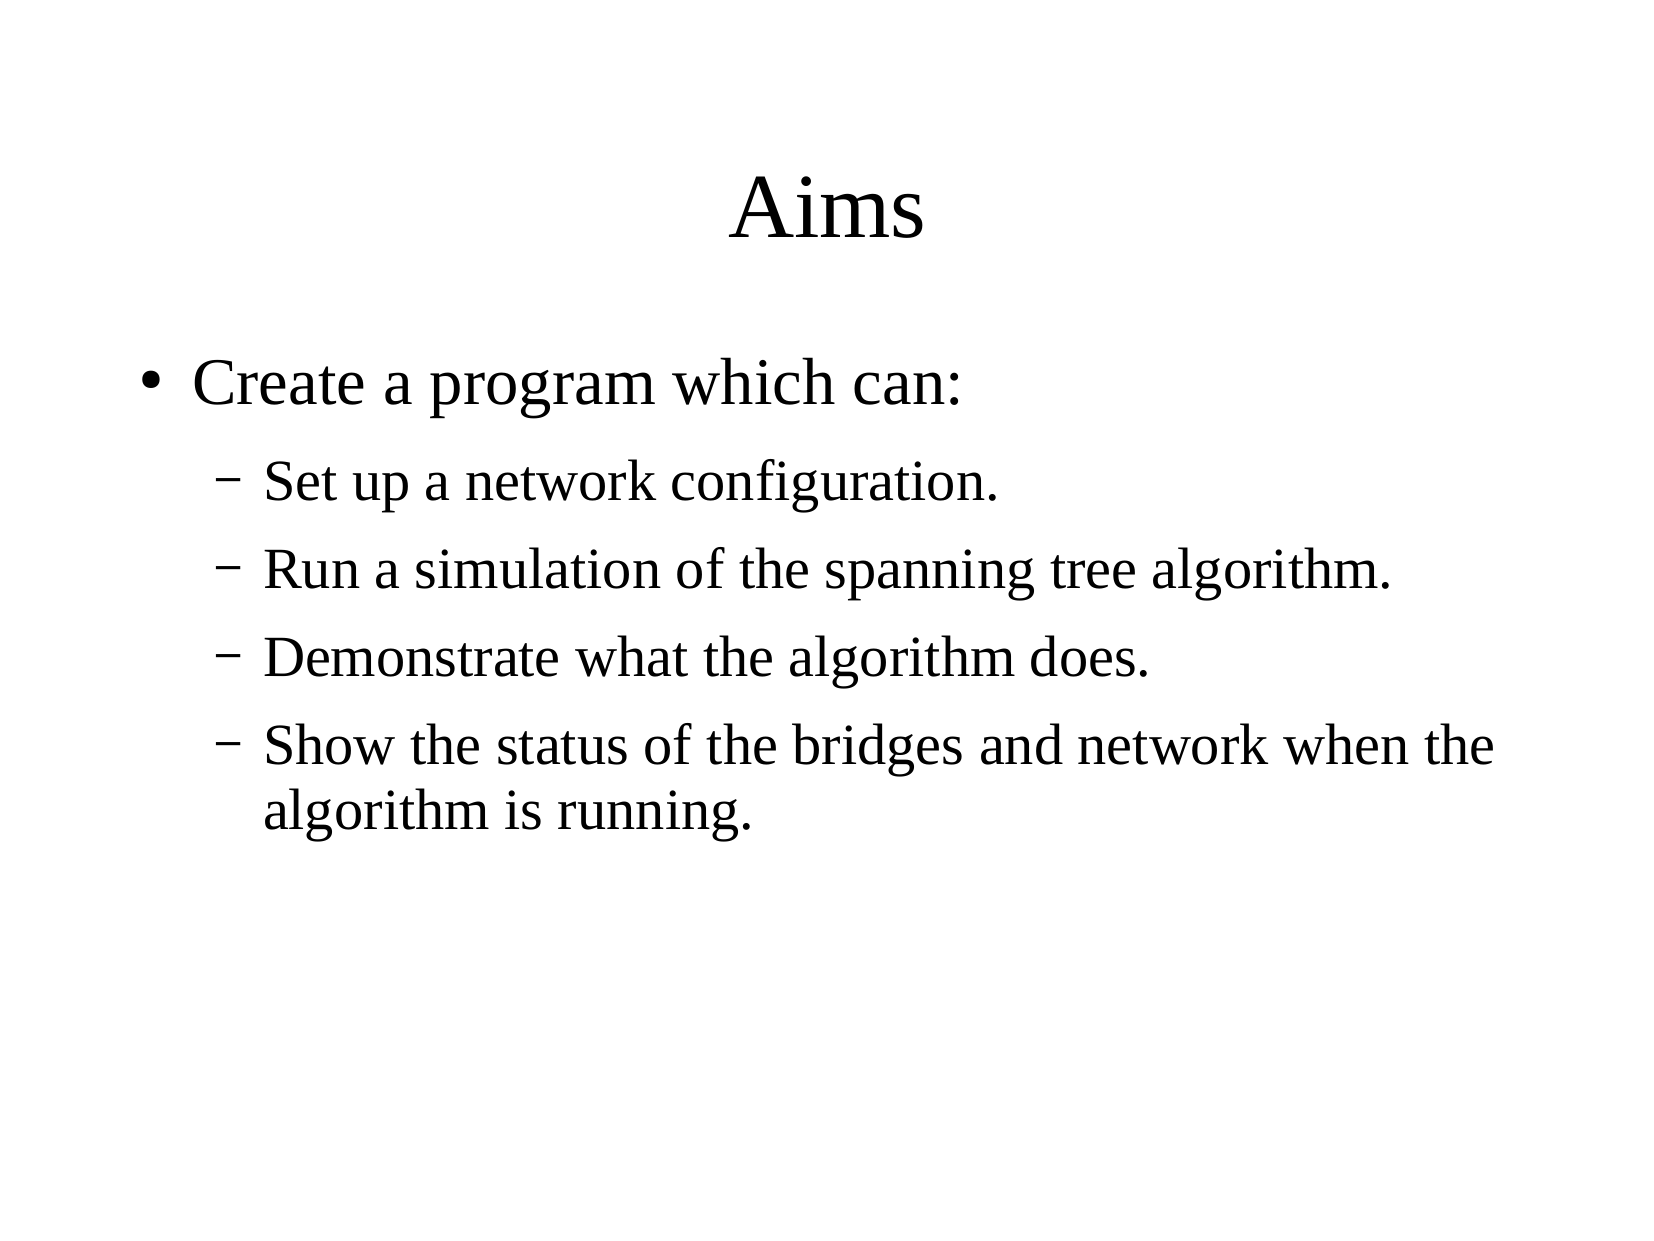

# Aims
Create a program which can:
Set up a network configuration.
Run a simulation of the spanning tree algorithm.
Demonstrate what the algorithm does.
Show the status of the bridges and network when the algorithm is running.